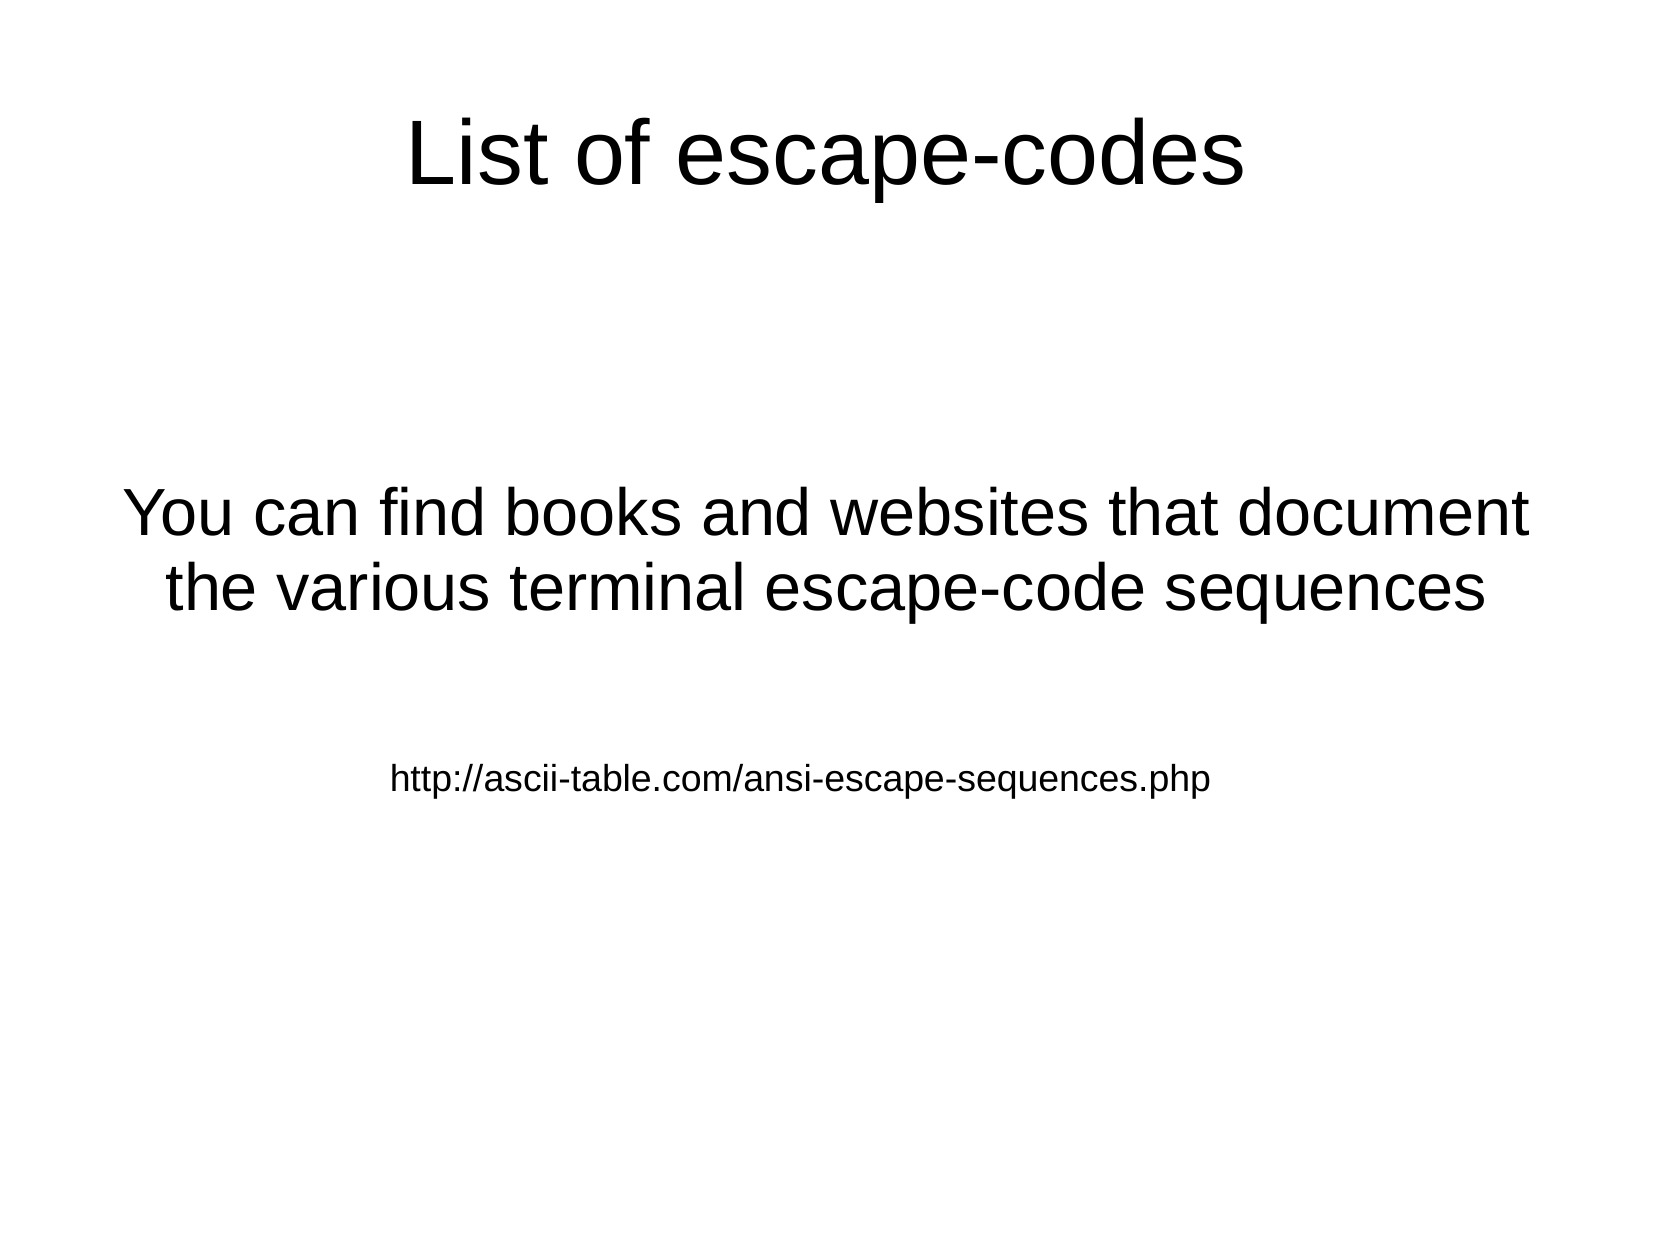

# List of escape-codes
You can find books and websites that document the various terminal escape-code sequences
http://ascii-table.com/ansi-escape-sequences.php